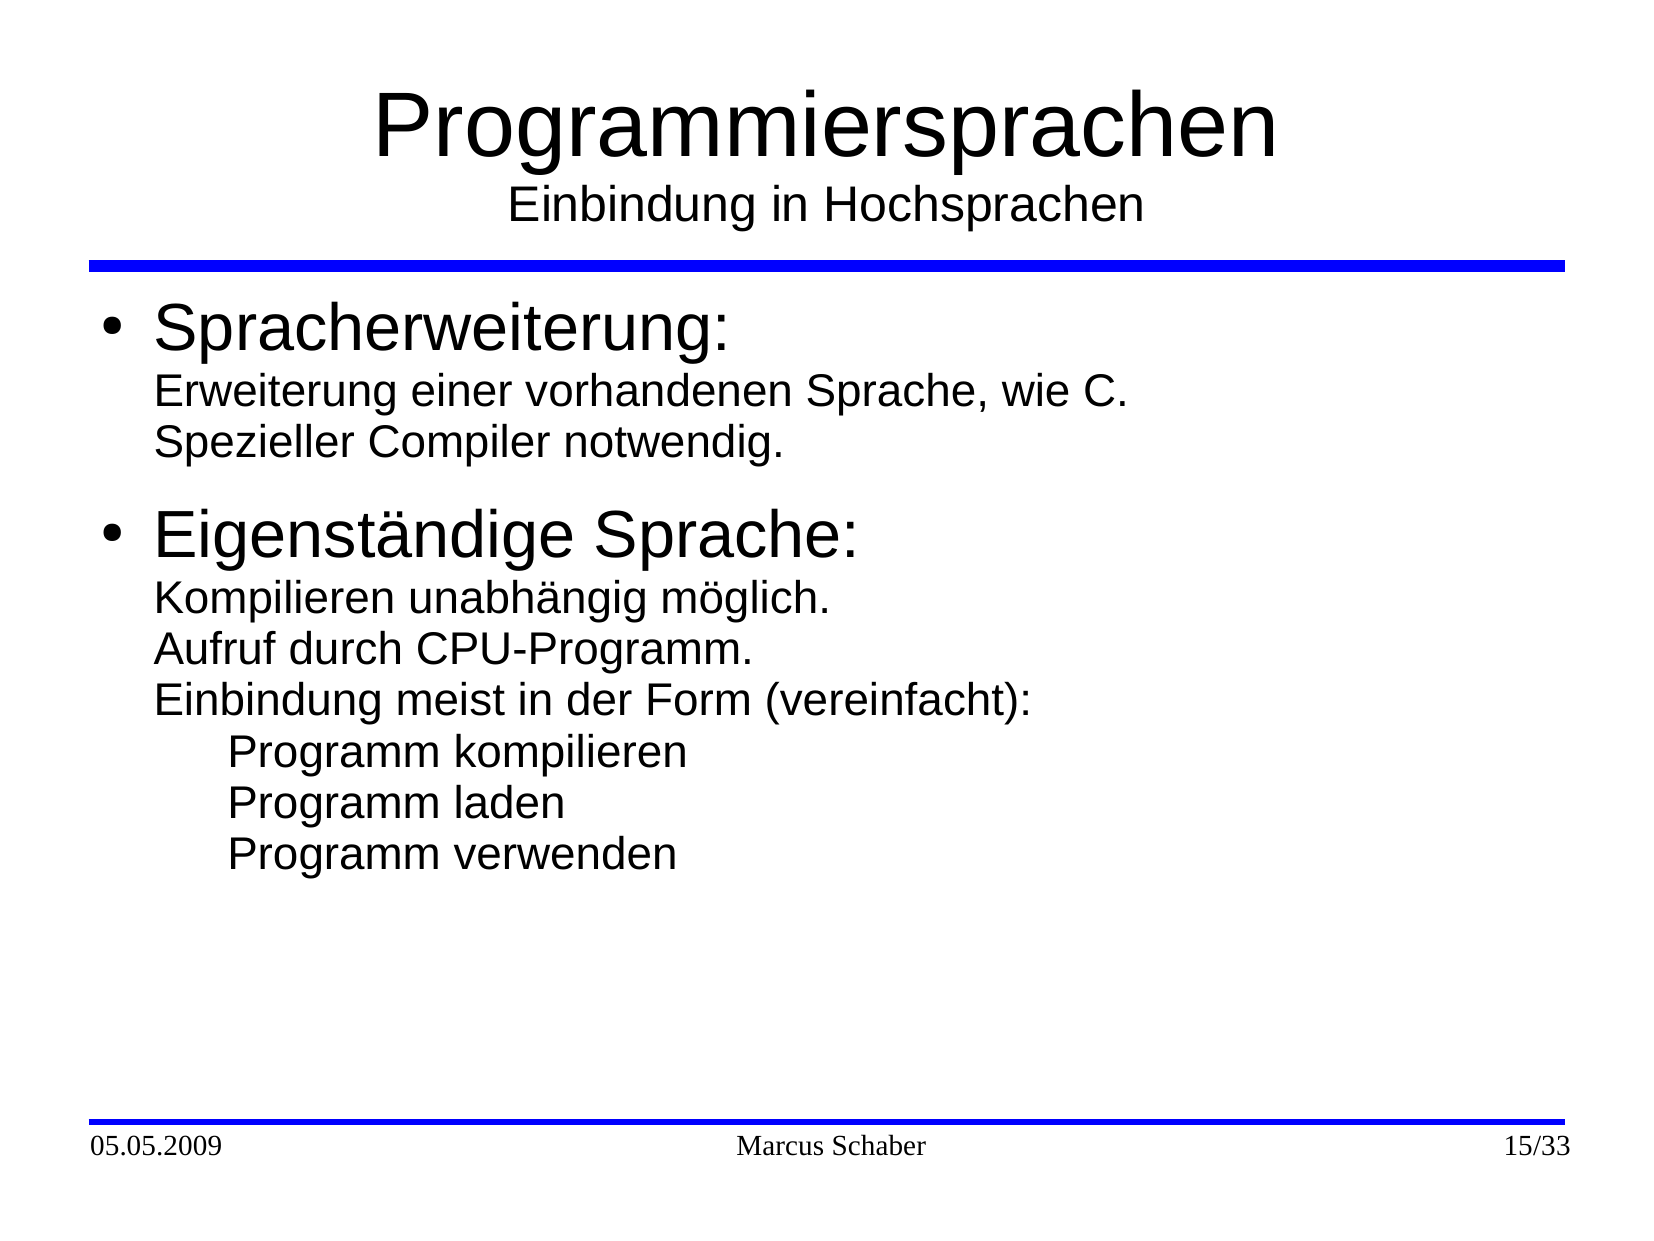

# Programmiersprachen Einbindung in Hochsprachen
Spracherweiterung:
Erweiterung einer vorhandenen Sprache, wie C.
Spezieller Compiler notwendig.
Eigenständige Sprache:
Kompilieren unabhängig möglich.
Aufruf durch CPU-Programm.
Einbindung meist in der Form (vereinfacht):
	Programm kompilieren
	Programm laden
	Programm verwenden
15